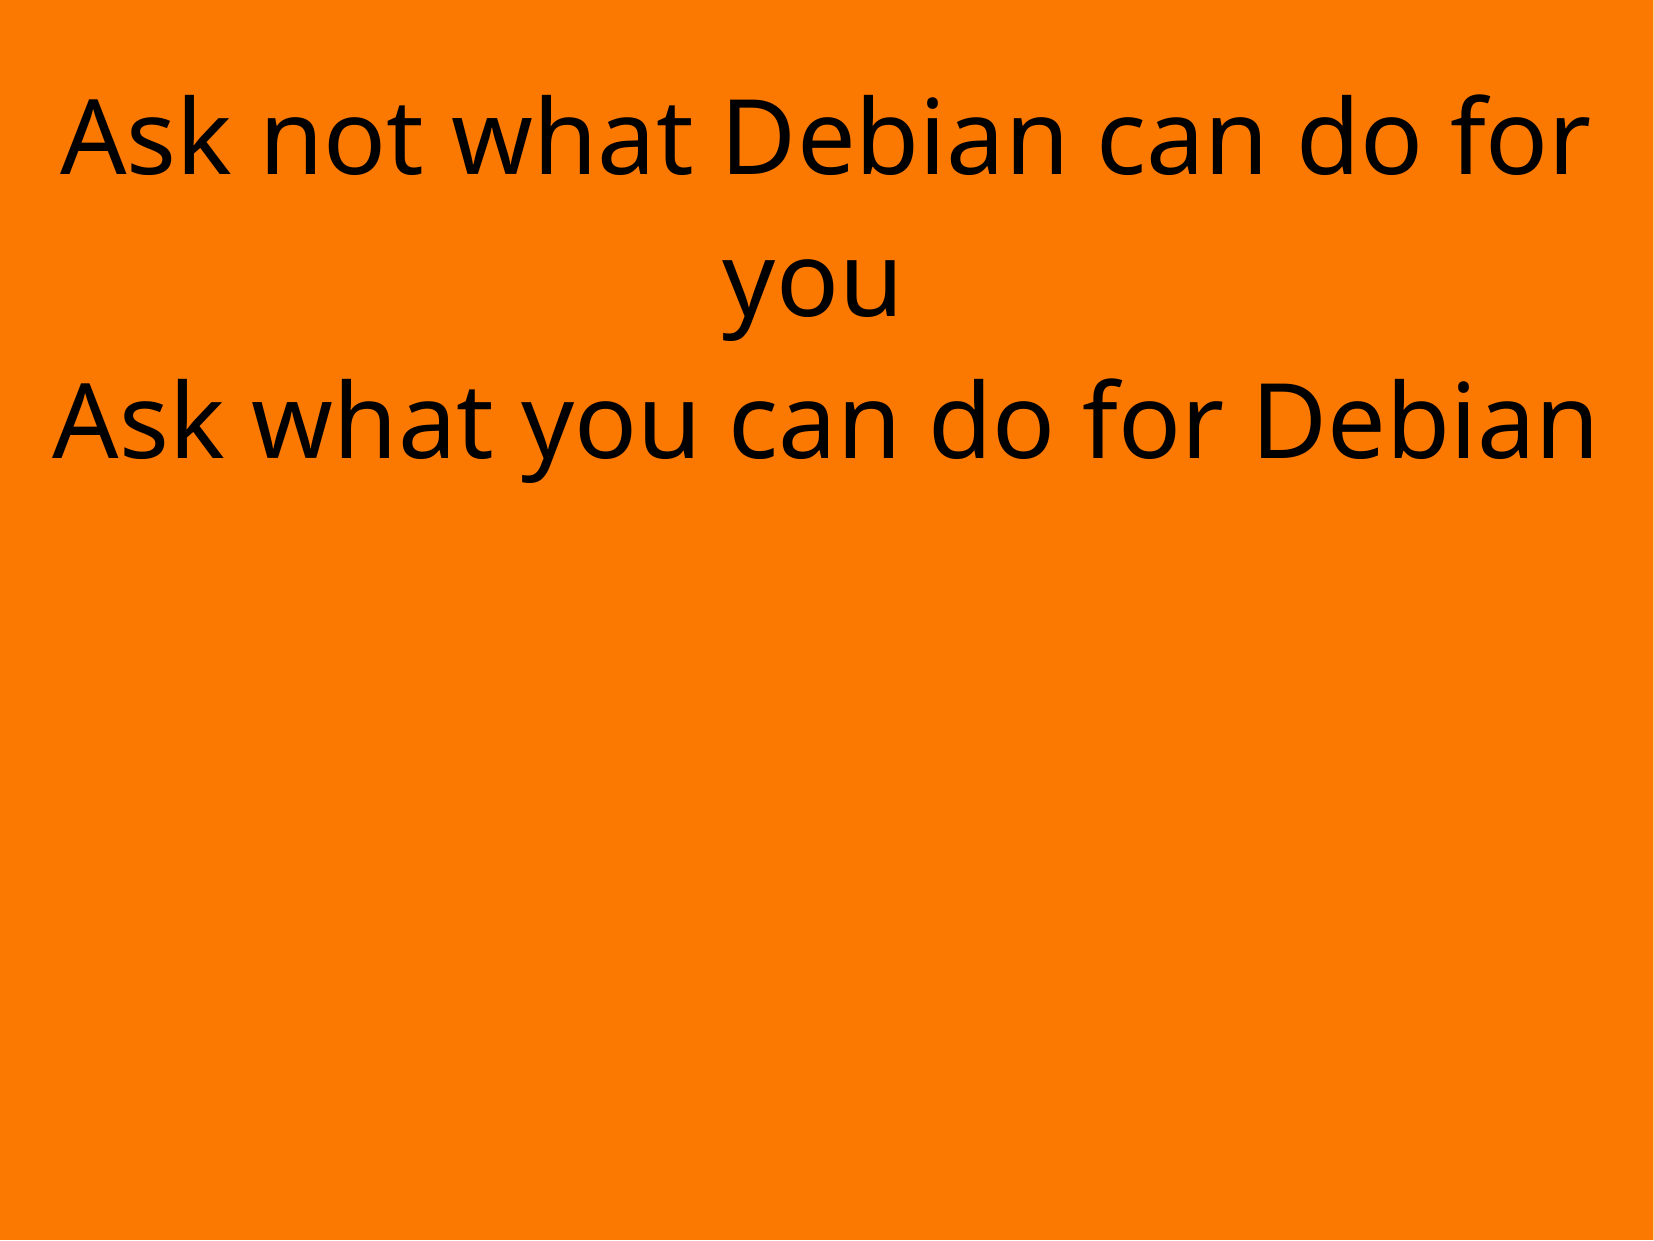

Ask not what Debian can do for you
Ask what you can do for Debian